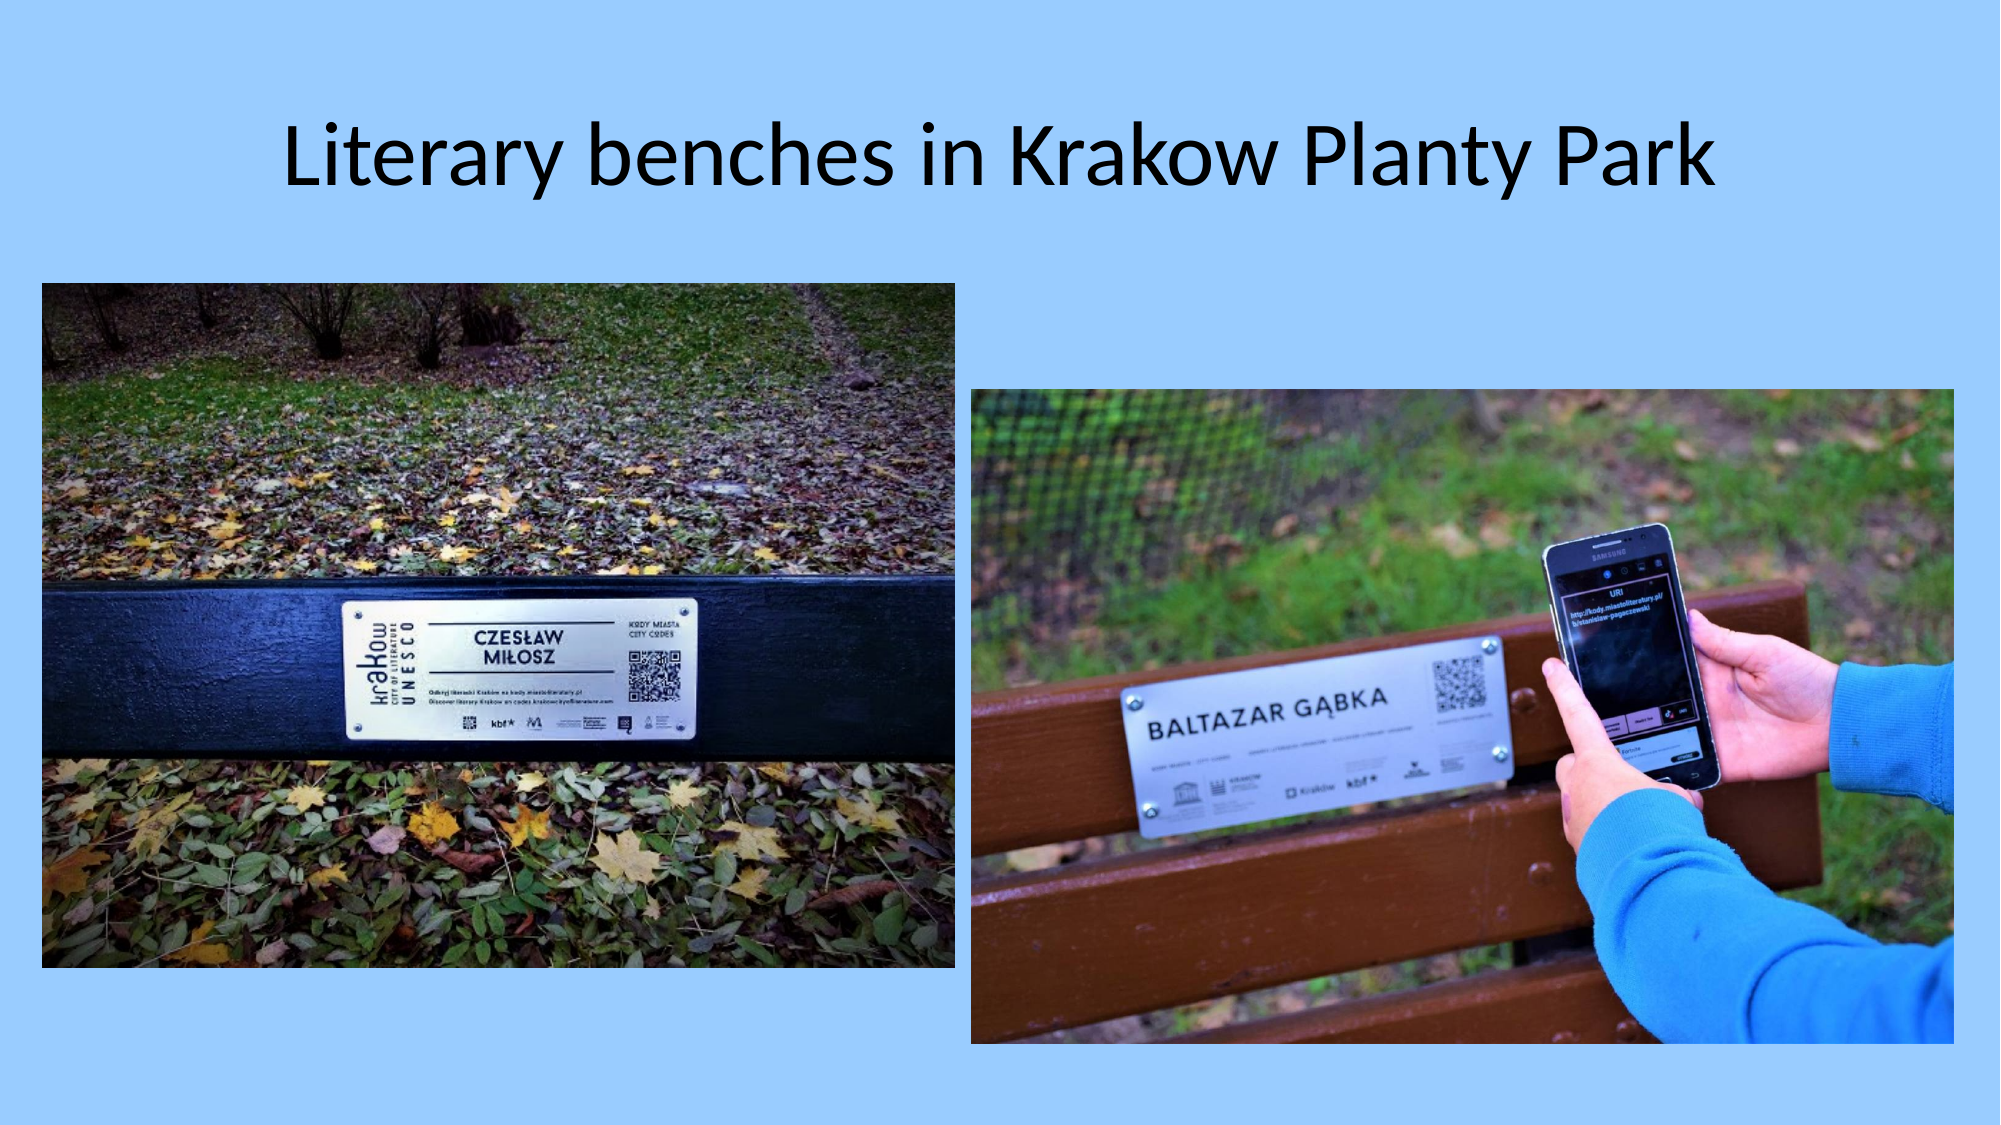

# Literary benches in Krakow Planty Park